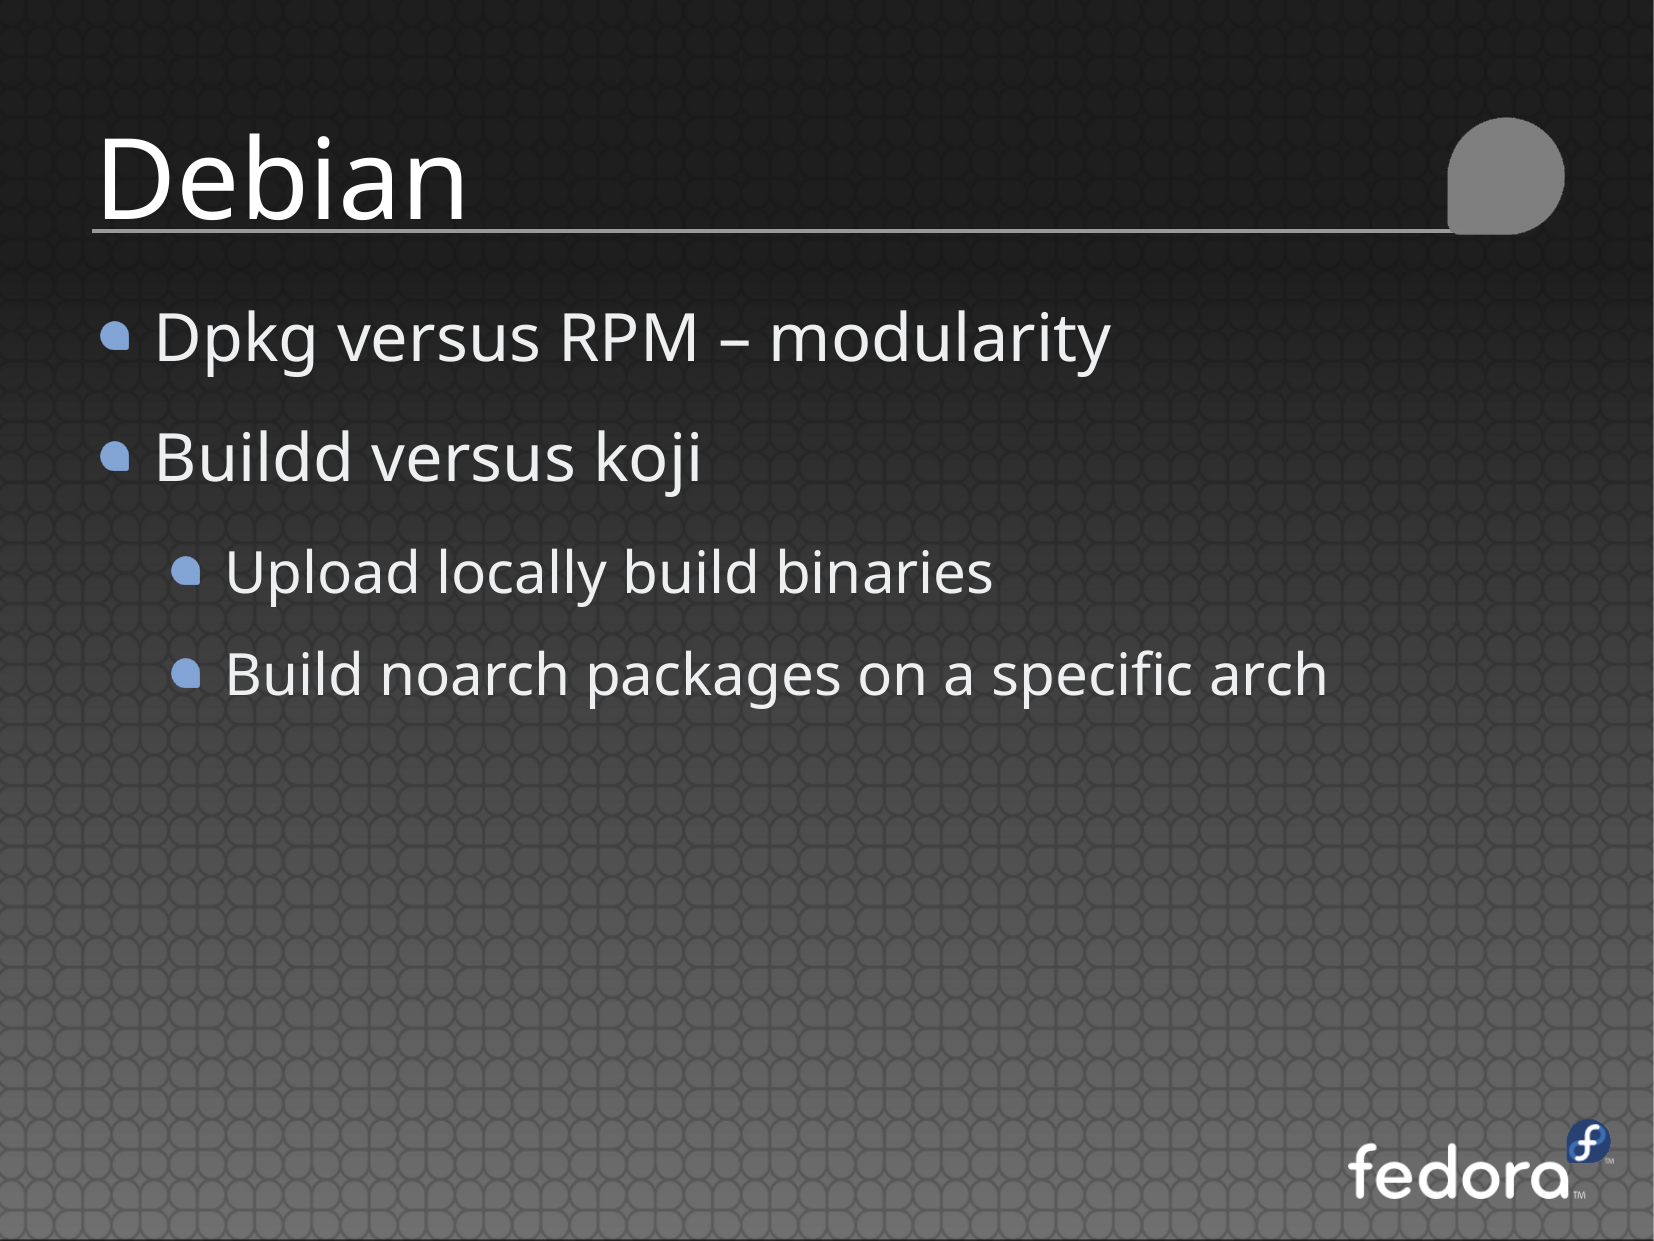

Debian
# Dpkg versus RPM – modularity
Buildd versus koji
Upload locally build binaries
Build noarch packages on a specific arch